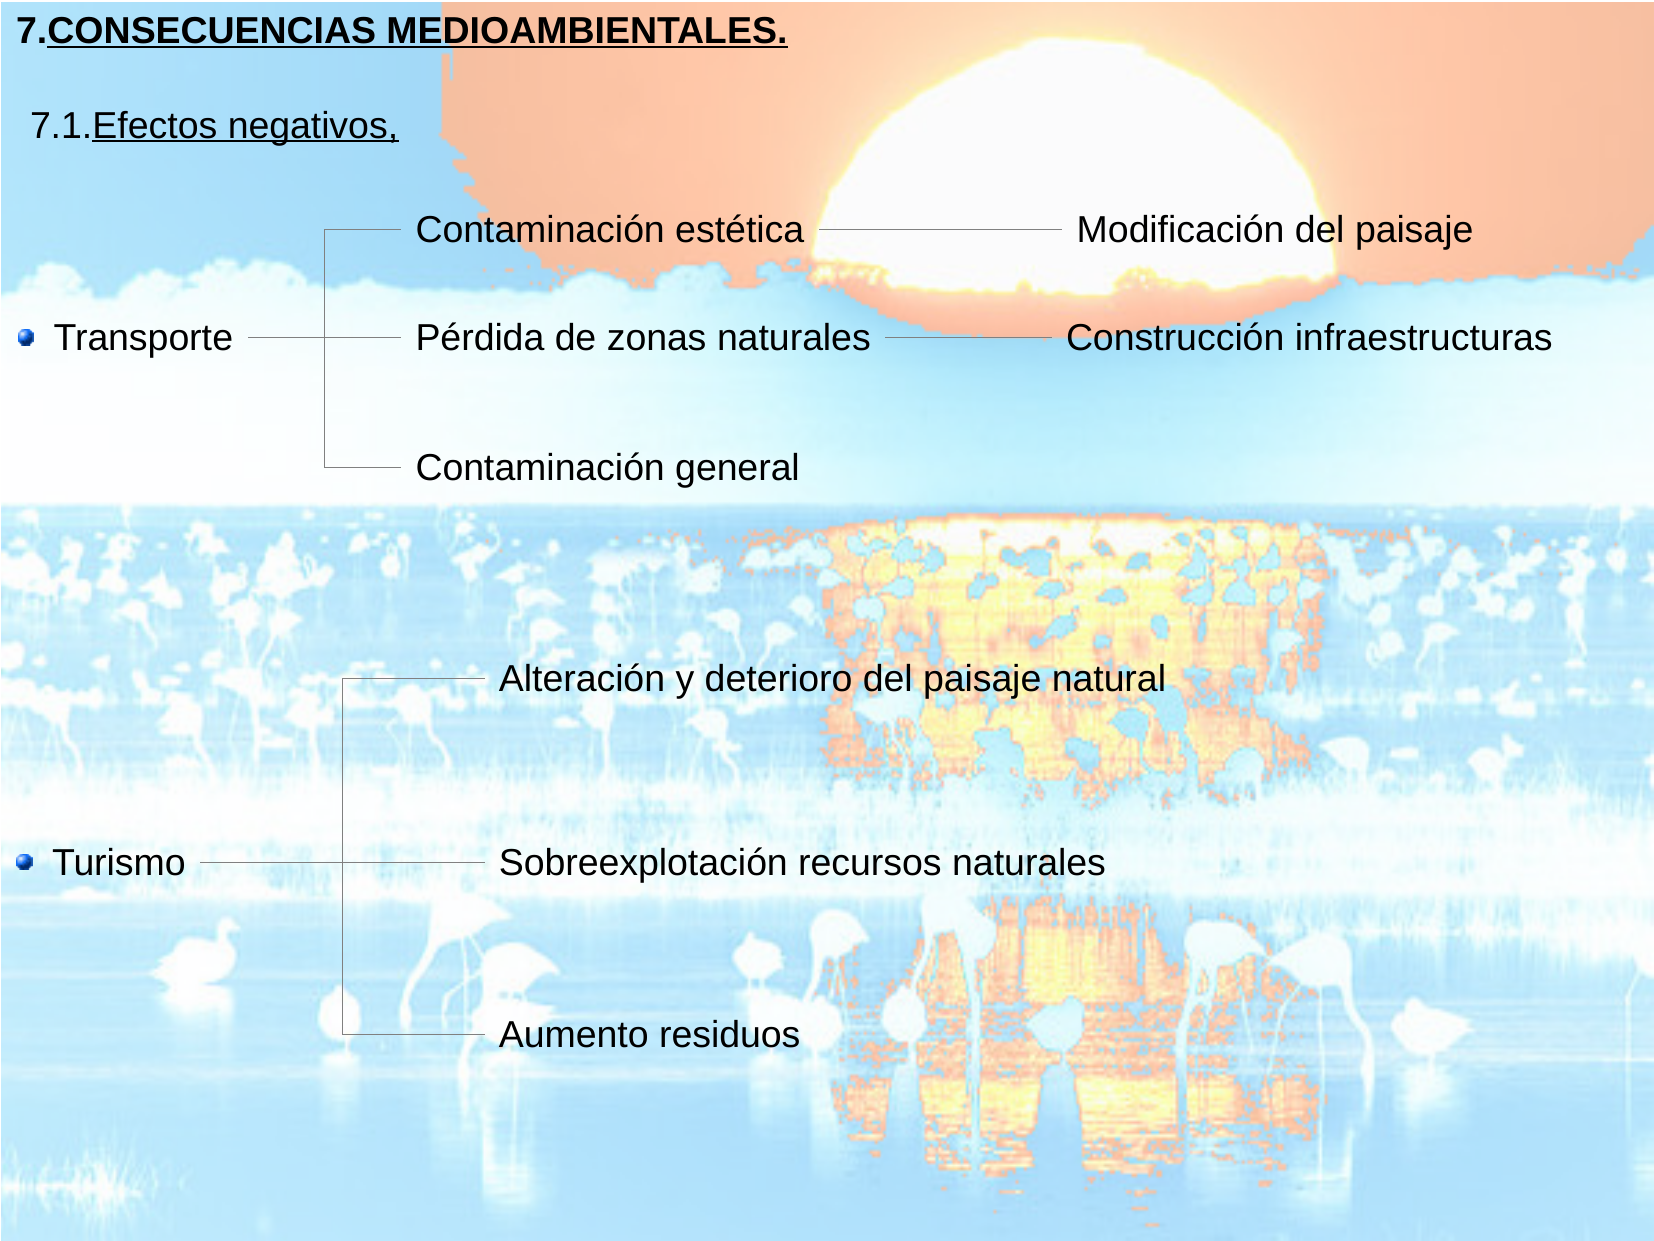

7.CONSECUENCIAS MEDIOAMBIENTALES.
7.1.Efectos negativos,
Contaminación estética
Modificación del paisaje
Transporte
Pérdida de zonas naturales
Construcción infraestructuras
Contaminación general
Alteración y deterioro del paisaje natural
Turismo
Sobreexplotación recursos naturales
Aumento residuos